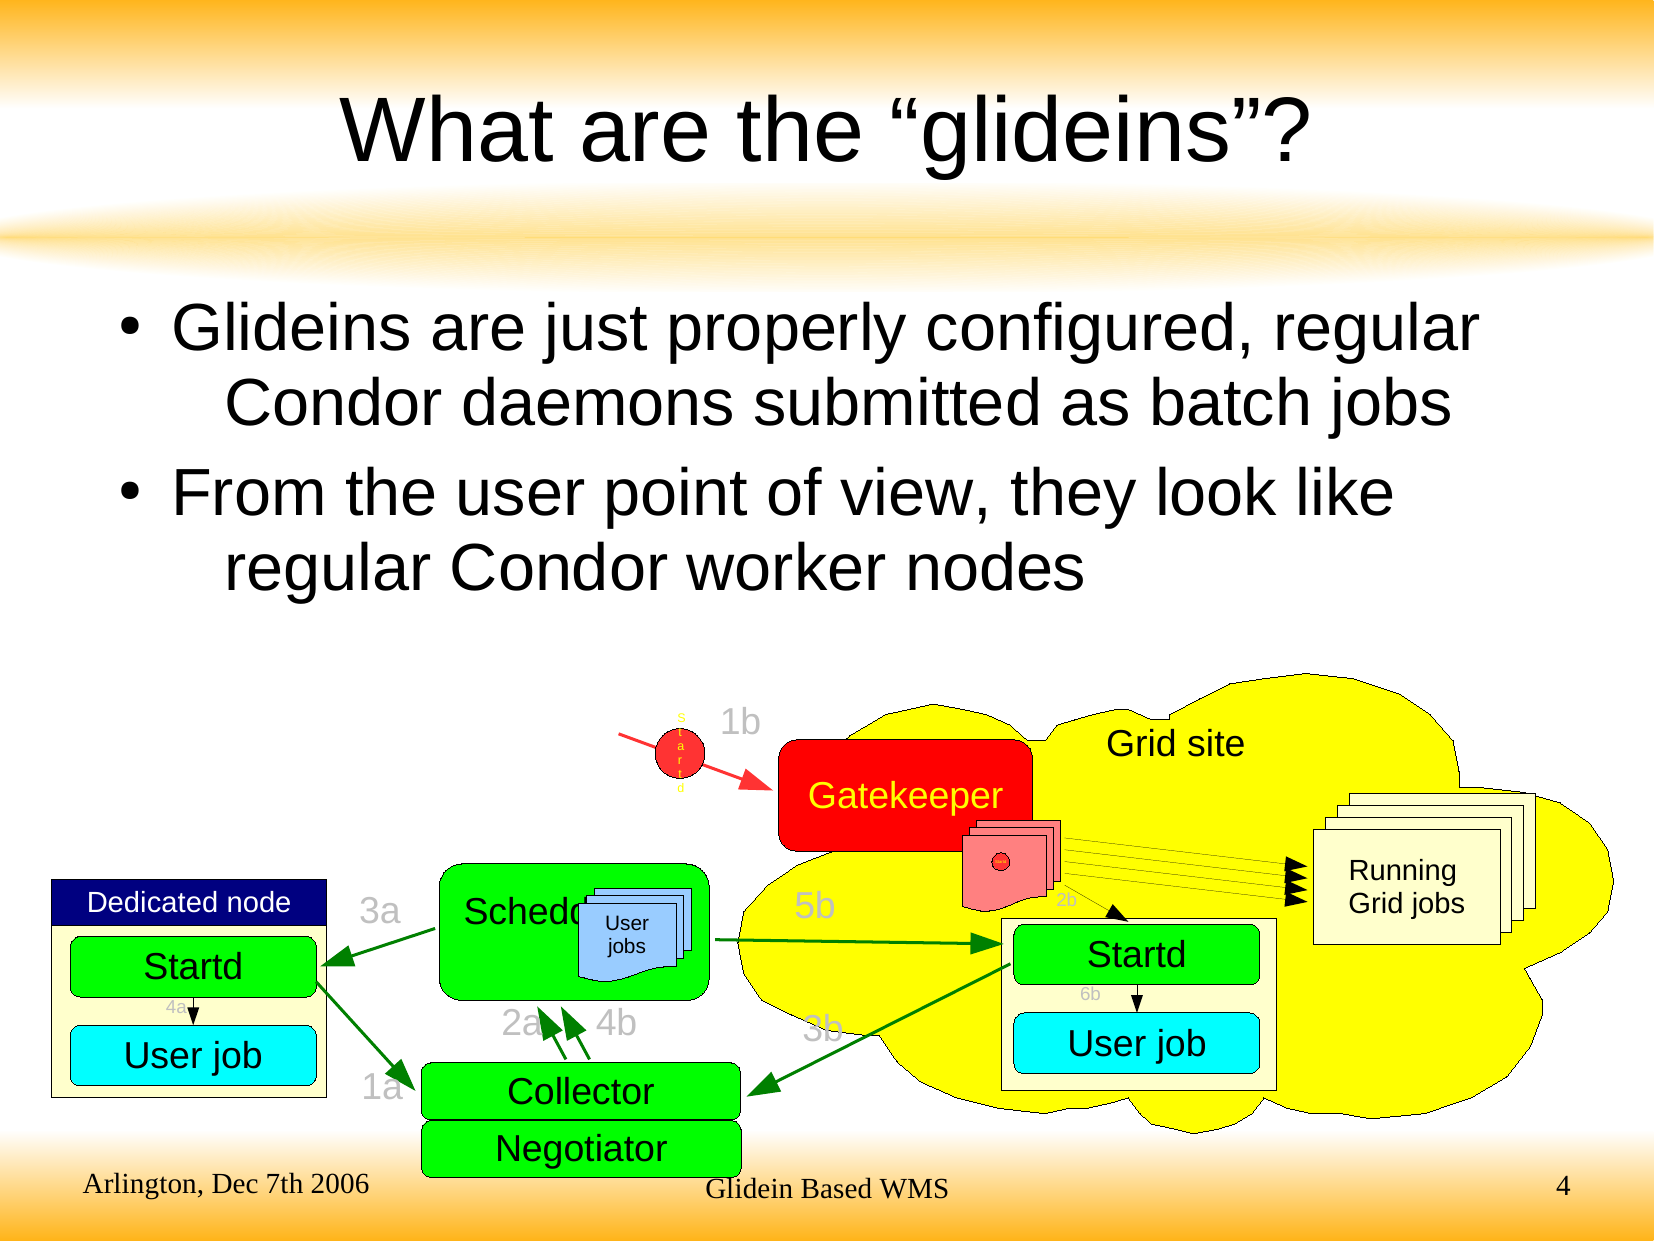

# What are the “glideins”?
Glideins are just properly configured, regular Condor daemons submitted as batch jobs
From the user point of view, they look like regular Condor worker nodes
Grid site
1b
Startd
Gatekeeper
Running
Grid jobs
Startd
Schedd
5b
Dedicated node
3a
2b
User
jobs
Startd
Startd
6b
4a
2a
4b
3b
User job
User job
1a
Collector
Negotiator
Arlington, Dec 7th 2006
4
Glidein Based WMS